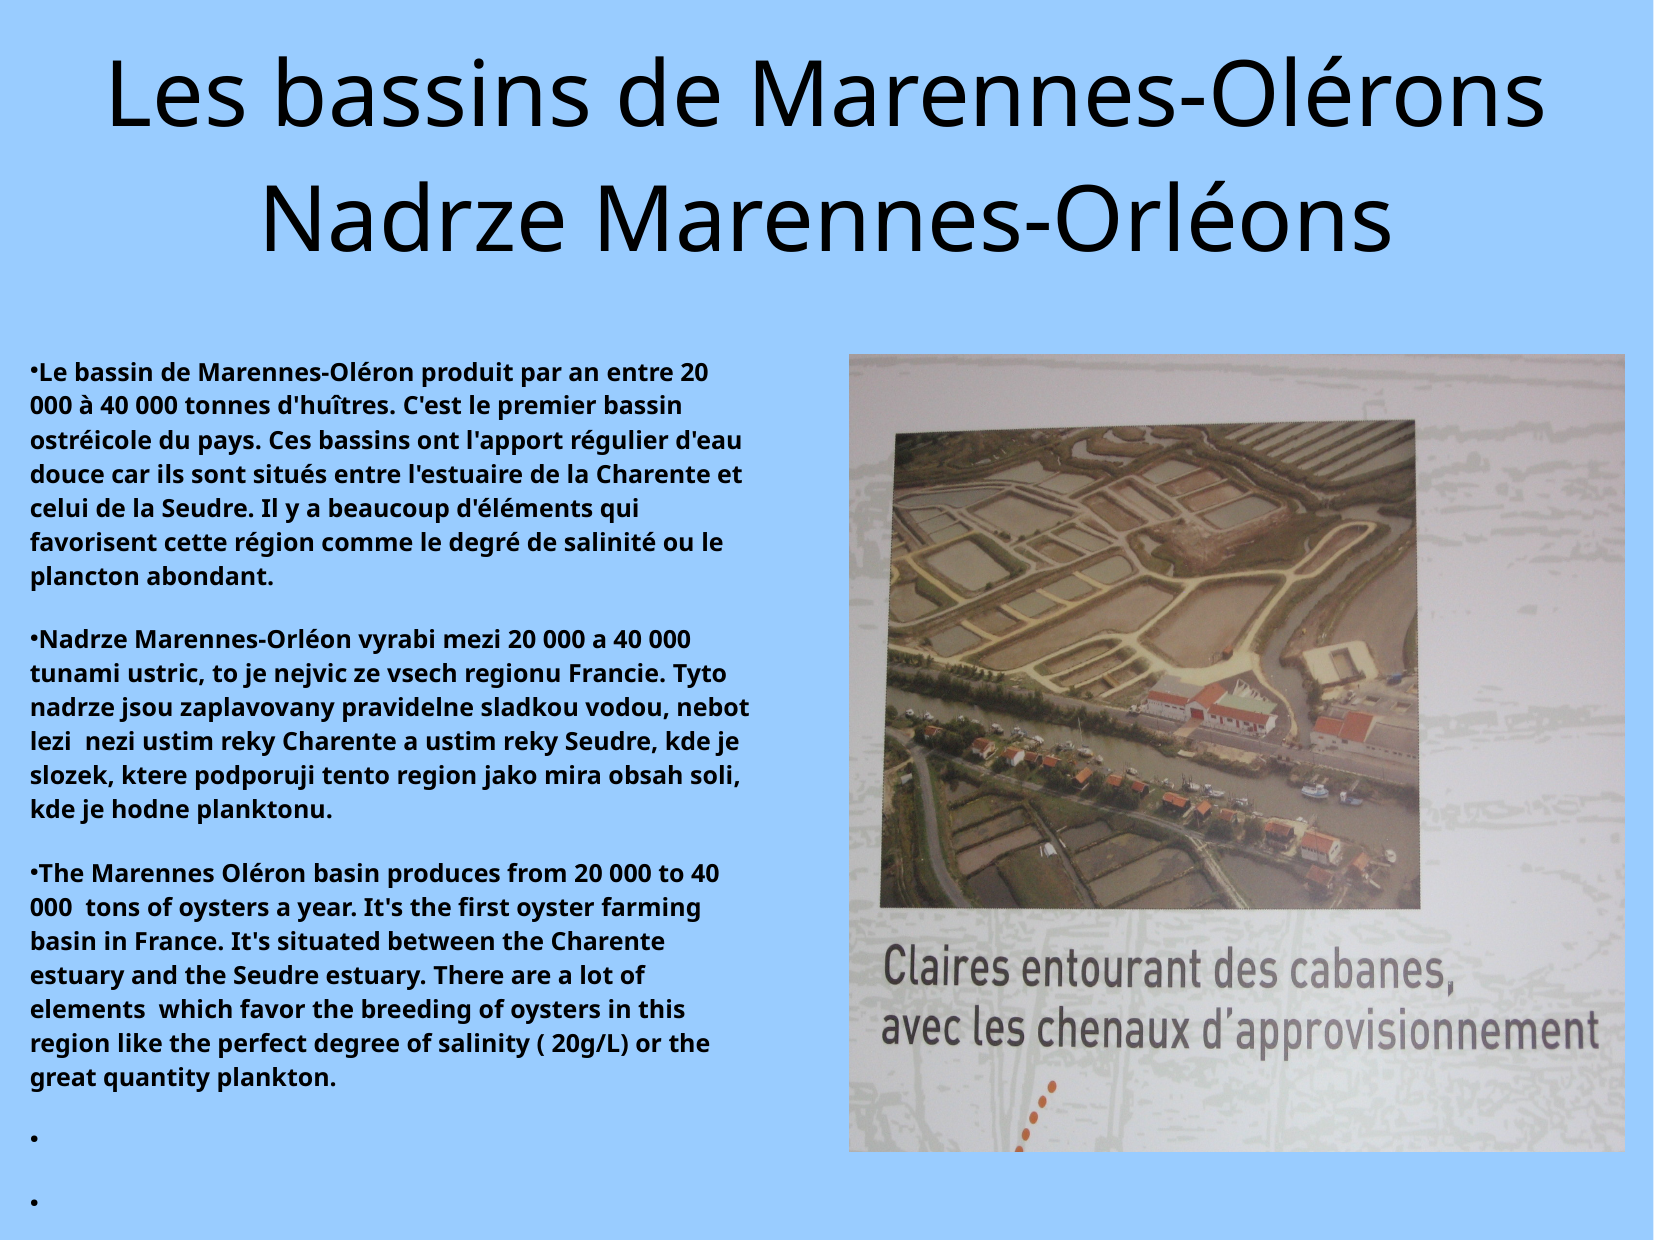

# Les bassins de Marennes-Olérons Nadrze Marennes-Orléons
Le bassin de Marennes-Oléron produit par an entre 20 000 à 40 000 tonnes d'huîtres. C'est le premier bassin ostréicole du pays. Ces bassins ont l'apport régulier d'eau douce car ils sont situés entre l'estuaire de la Charente et celui de la Seudre. Il y a beaucoup d'éléments qui favorisent cette région comme le degré de salinité ou le plancton abondant.
Nadrze Marennes-Orléon vyrabi mezi 20 000 a 40 000 tunami ustric, to je nejvic ze vsech regionu Francie. Tyto nadrze jsou zaplavovany pravidelne sladkou vodou, nebot lezi nezi ustim reky Charente a ustim reky Seudre, kde je slozek, ktere podporuji tento region jako mira obsah soli, kde je hodne planktonu.
The Marennes Oléron basin produces from 20 000 to 40 000 tons of oysters a year. It's the first oyster farming basin in France. It's situated between the Charente estuary and the Seudre estuary. There are a lot of elements which favor the breeding of oysters in this region like the perfect degree of salinity ( 20g/L) or the great quantity plankton.
40tonthe ngnnnnn in frrrrrrr s andandnd.ts mentsfeplan